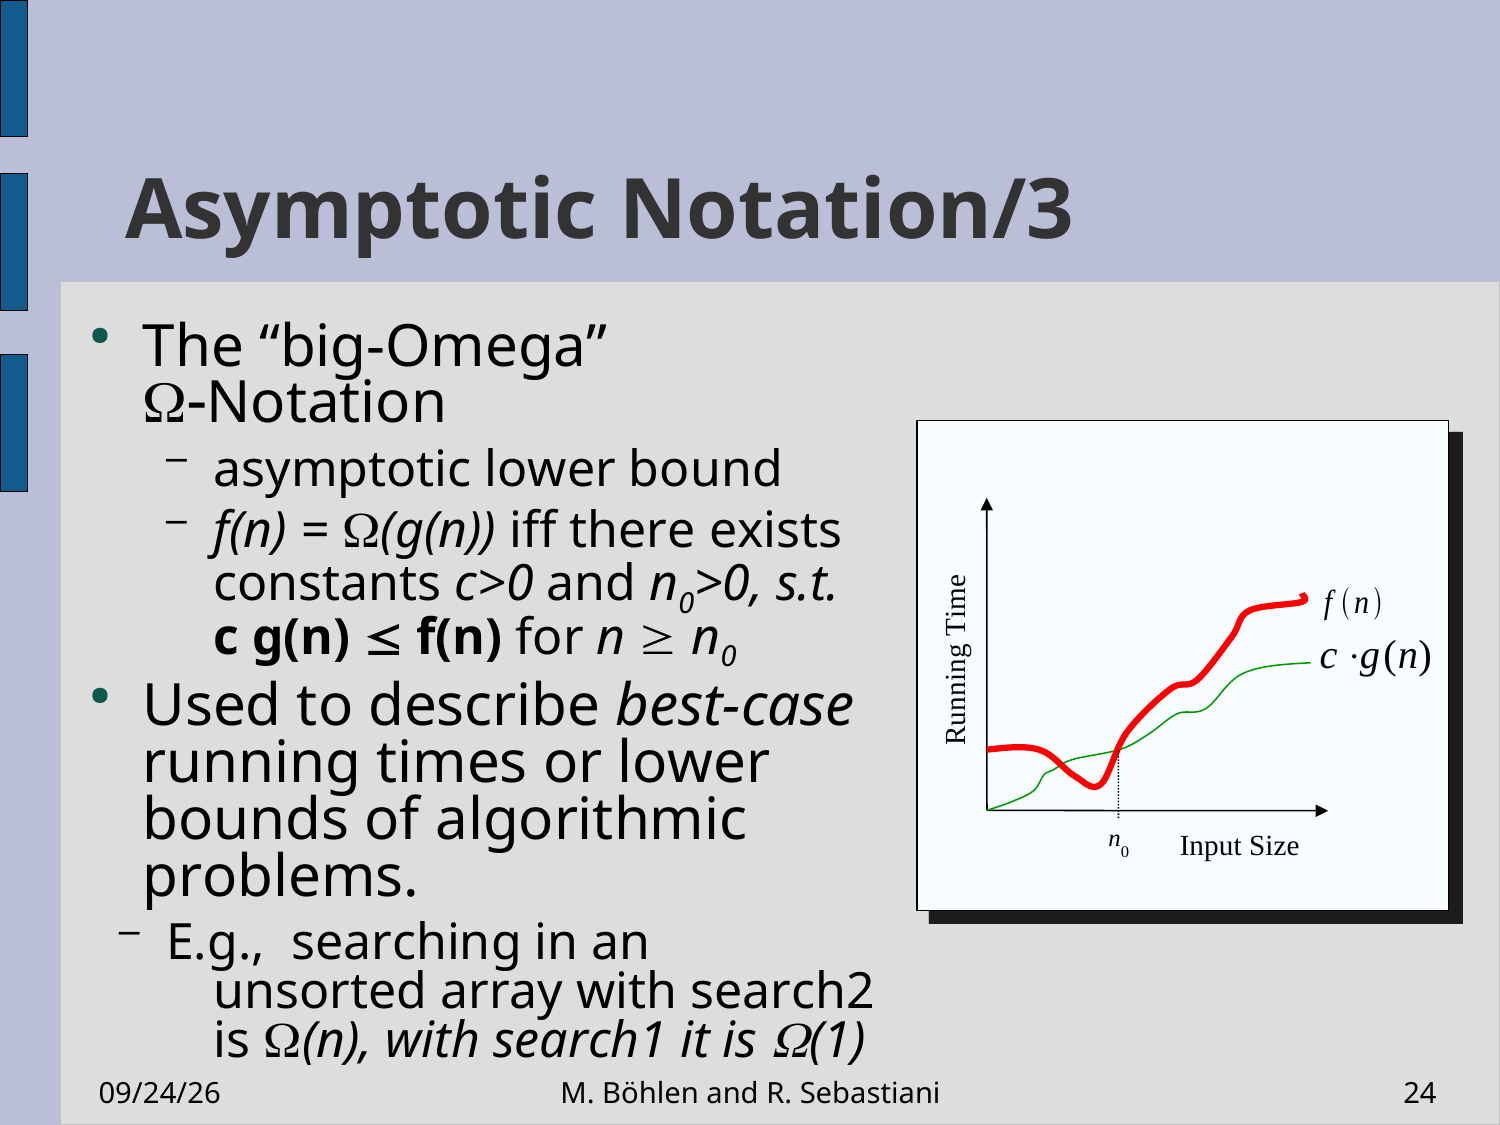

Asymptotic Notation/3
# The “big-Omega” Notation
asymptotic lower bound
f(n) = (g(n)) iff there exists constants c>0 and n0>0, s.t.
c g(n)  f(n) for n  n0
Used to describe best-case running times or lower bounds of algorithmic problems.
E.g., searching in an unsorted array with search2 is (n), with search1 it is (1)
Running Time
Input Size
M. Böhlen and R. Sebastiani
24